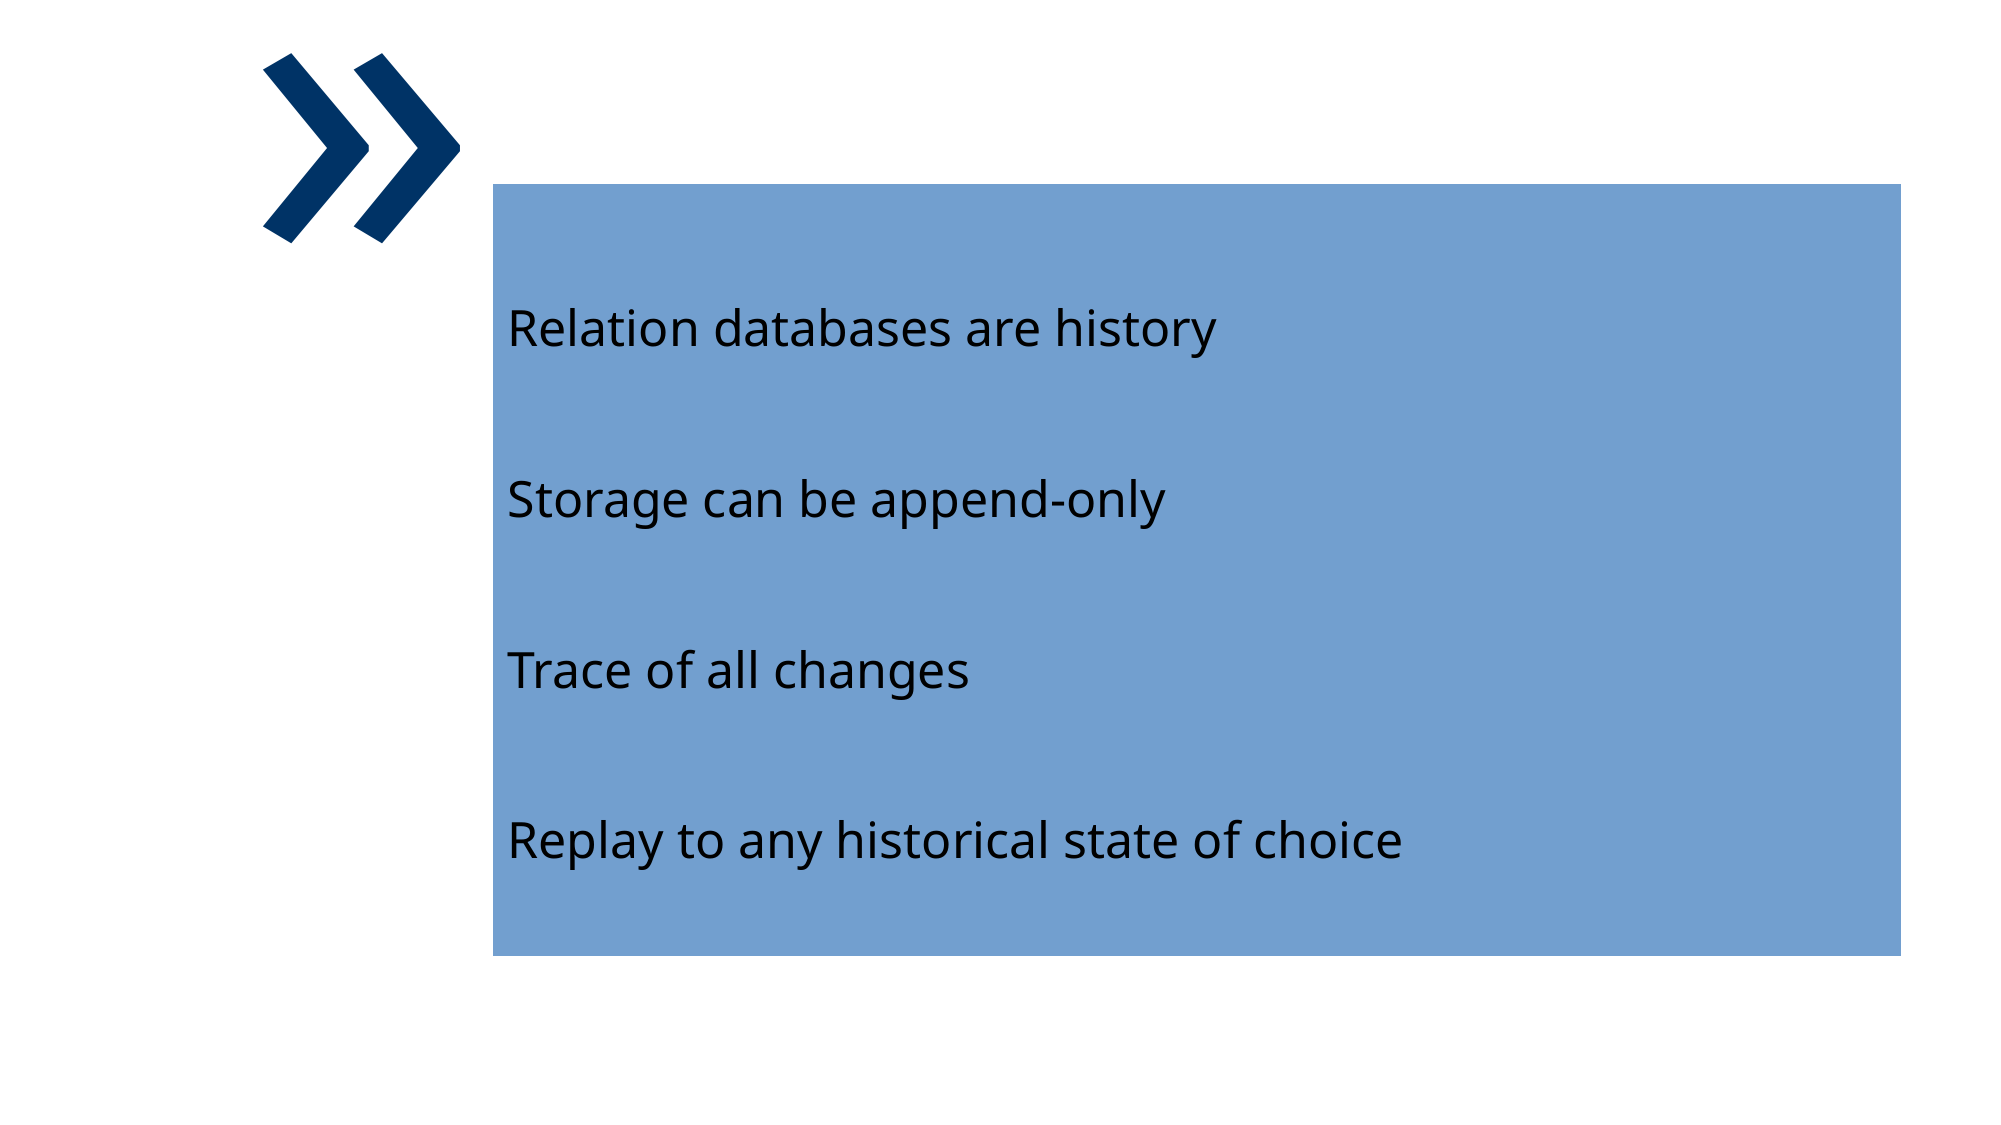

»
| Relation databases are history Storage can be append-only Trace of all changes Replay to any historical state of choice |
| --- |